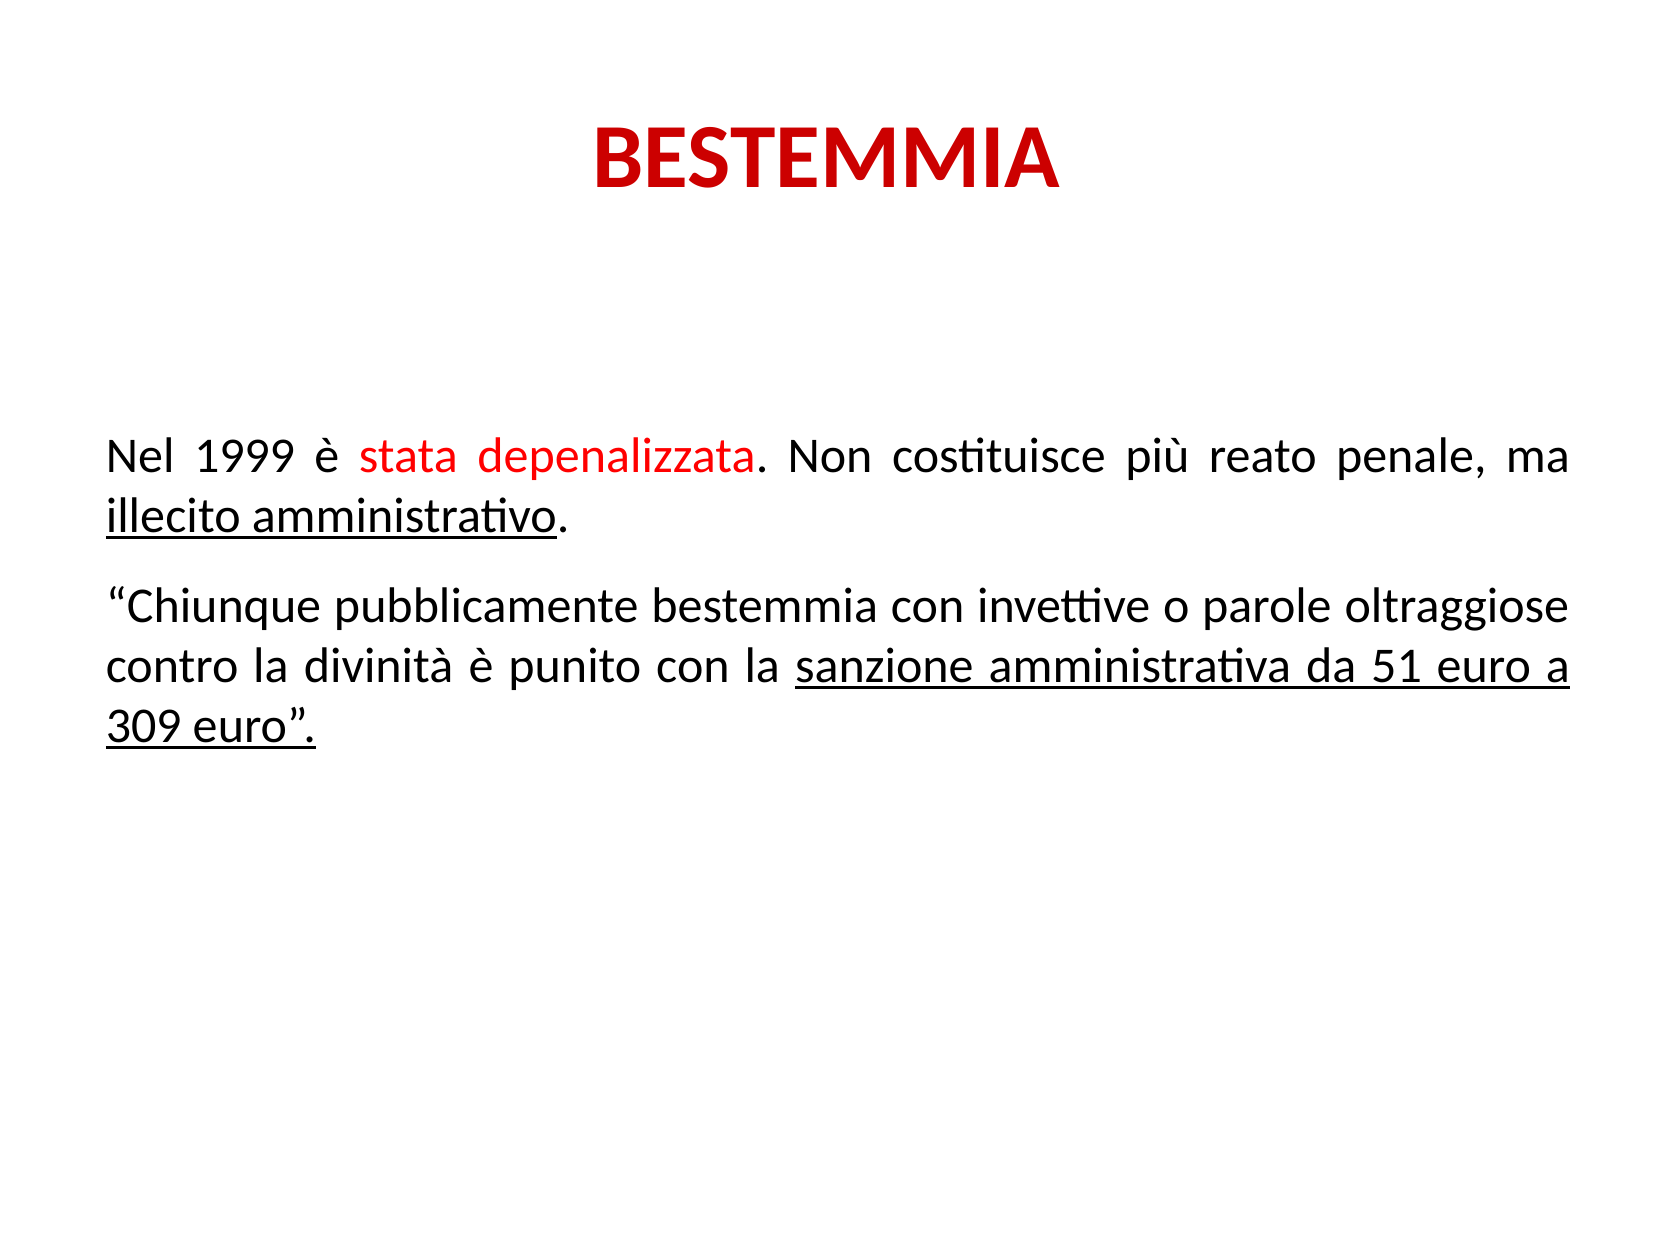

# BESTEMMIA
Nel 1999 è stata depenalizzata. Non costituisce più reato penale, ma illecito amministrativo.
“Chiunque pubblicamente bestemmia con invettive o parole oltraggiose contro la divinità è punito con la sanzione amministrativa da 51 euro a 309 euro”.